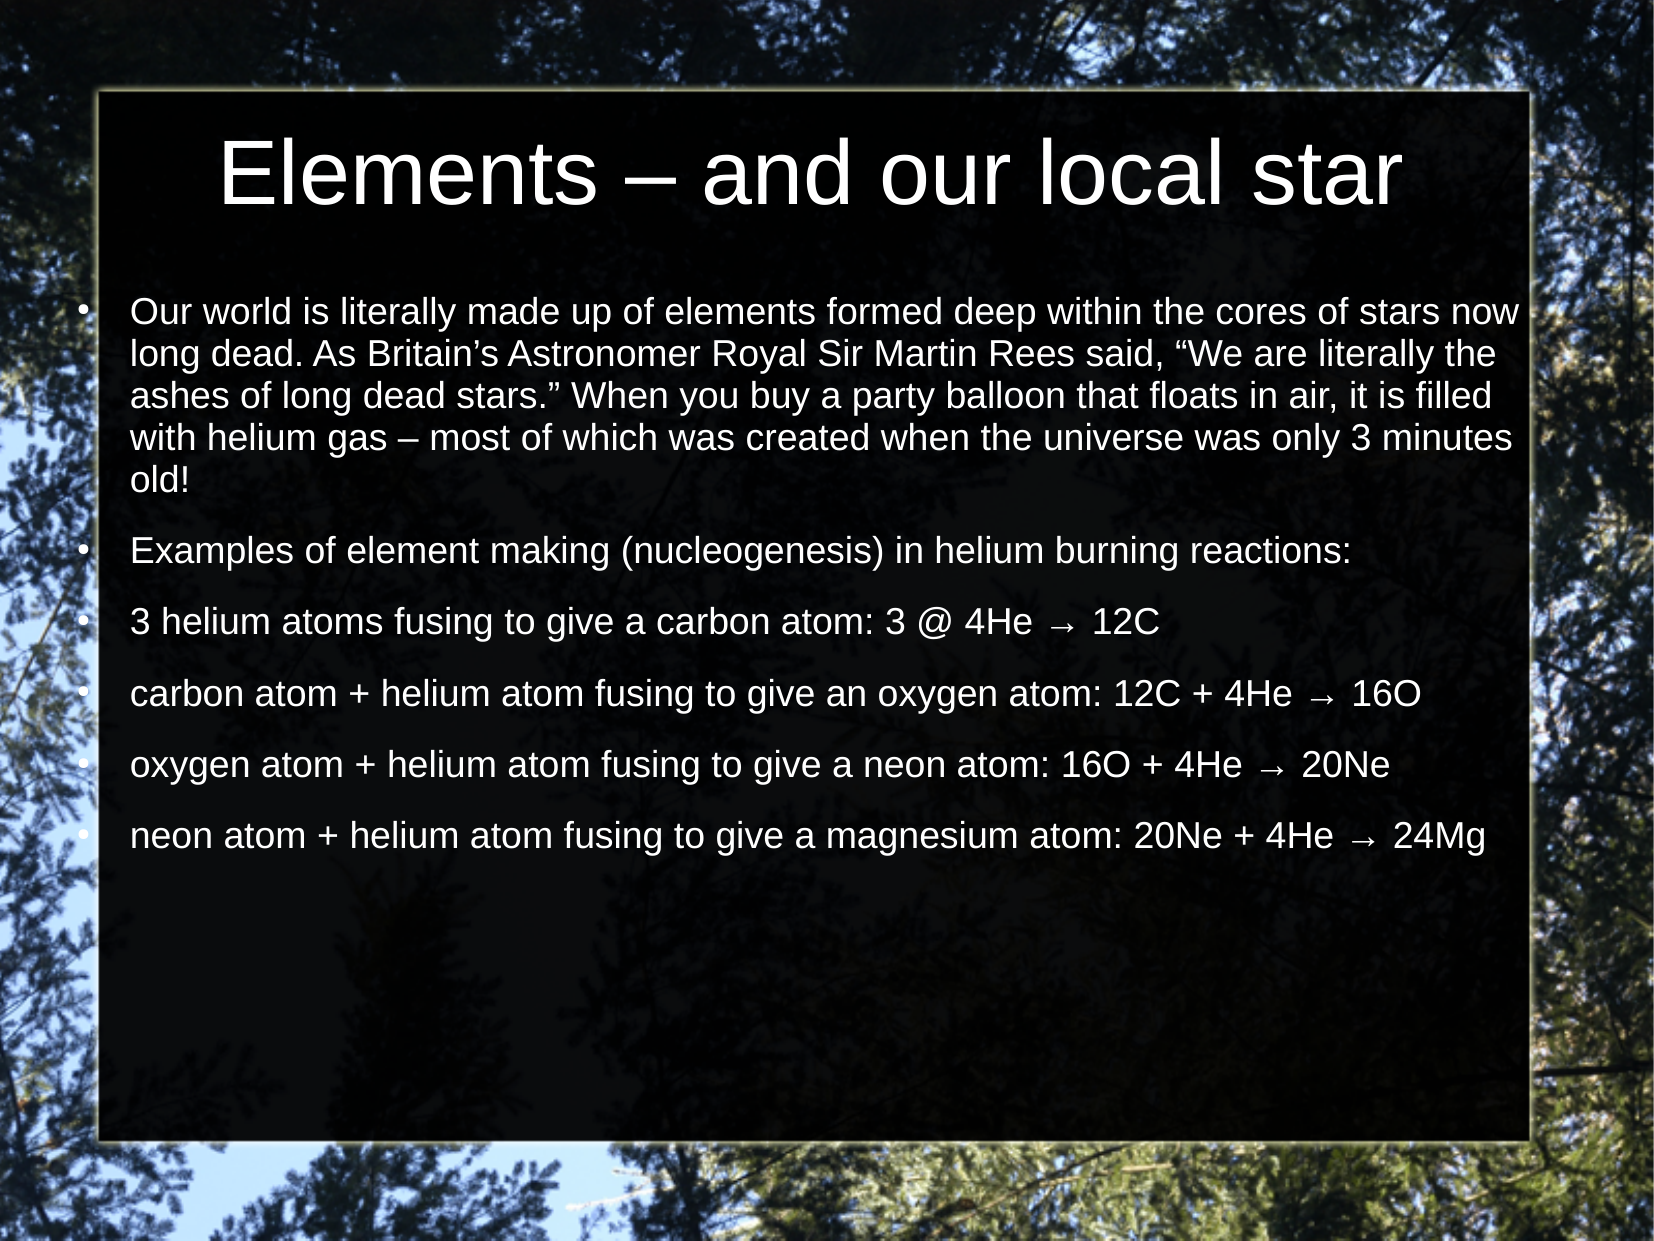

# Elements – and our local star
Our world is literally made up of elements formed deep within the cores of stars now long dead. As Britain’s Astronomer Royal Sir Martin Rees said, “We are literally the ashes of long dead stars.” When you buy a party balloon that floats in air, it is filled with helium gas – most of which was created when the universe was only 3 minutes old!
Examples of element making (nucleogenesis) in helium burning reactions:
3 helium atoms fusing to give a carbon atom: 3 @ 4He → 12C
carbon atom + helium atom fusing to give an oxygen atom: 12C + 4He → 16O
oxygen atom + helium atom fusing to give a neon atom: 16O + 4He → 20Ne
neon atom + helium atom fusing to give a magnesium atom: 20Ne + 4He → 24Mg